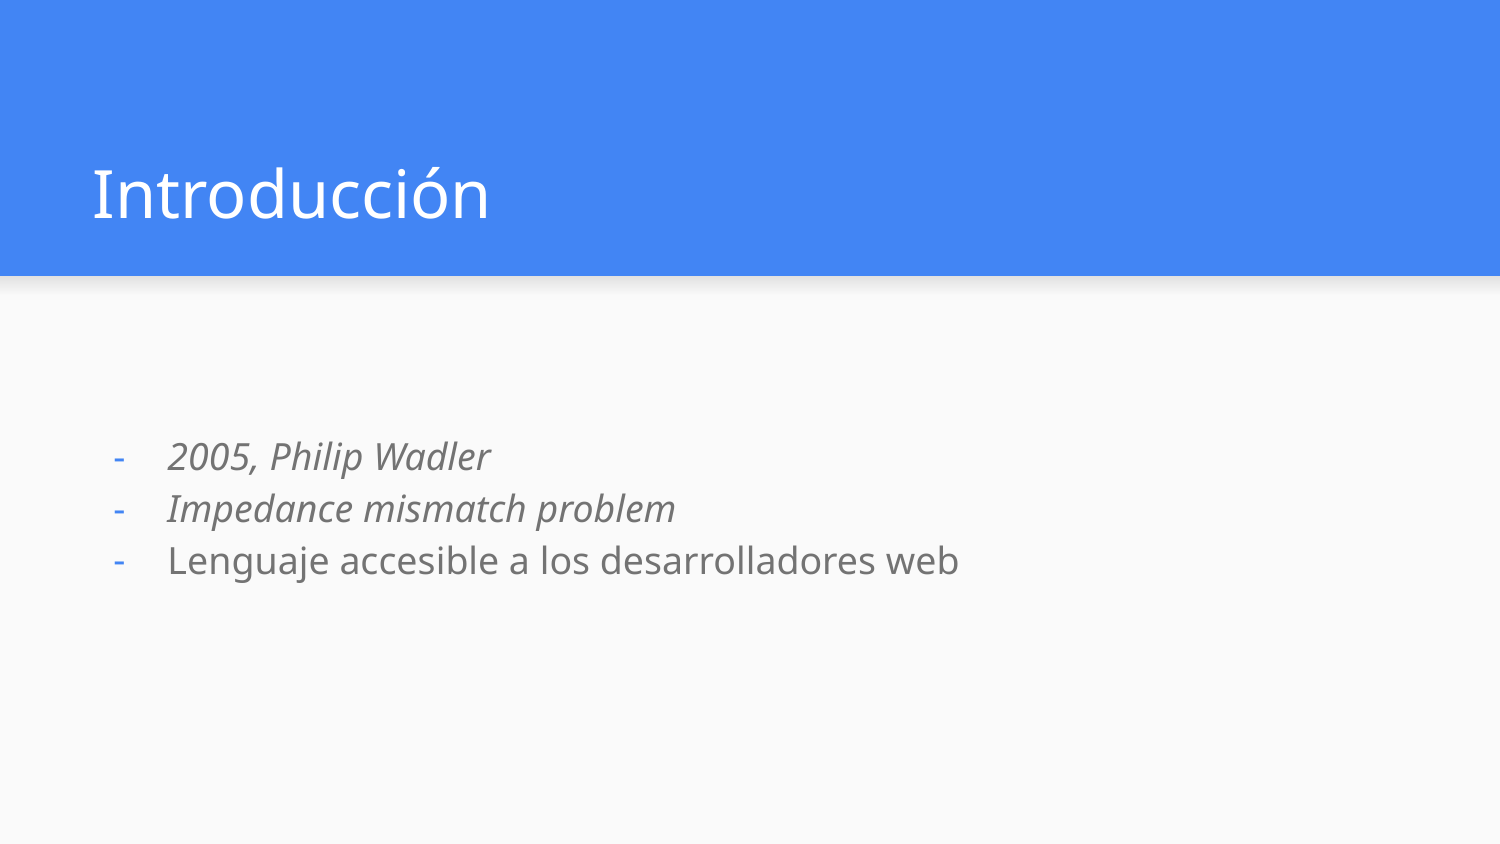

# Introducción
2005, Philip Wadler
Impedance mismatch problem
Lenguaje accesible a los desarrolladores web